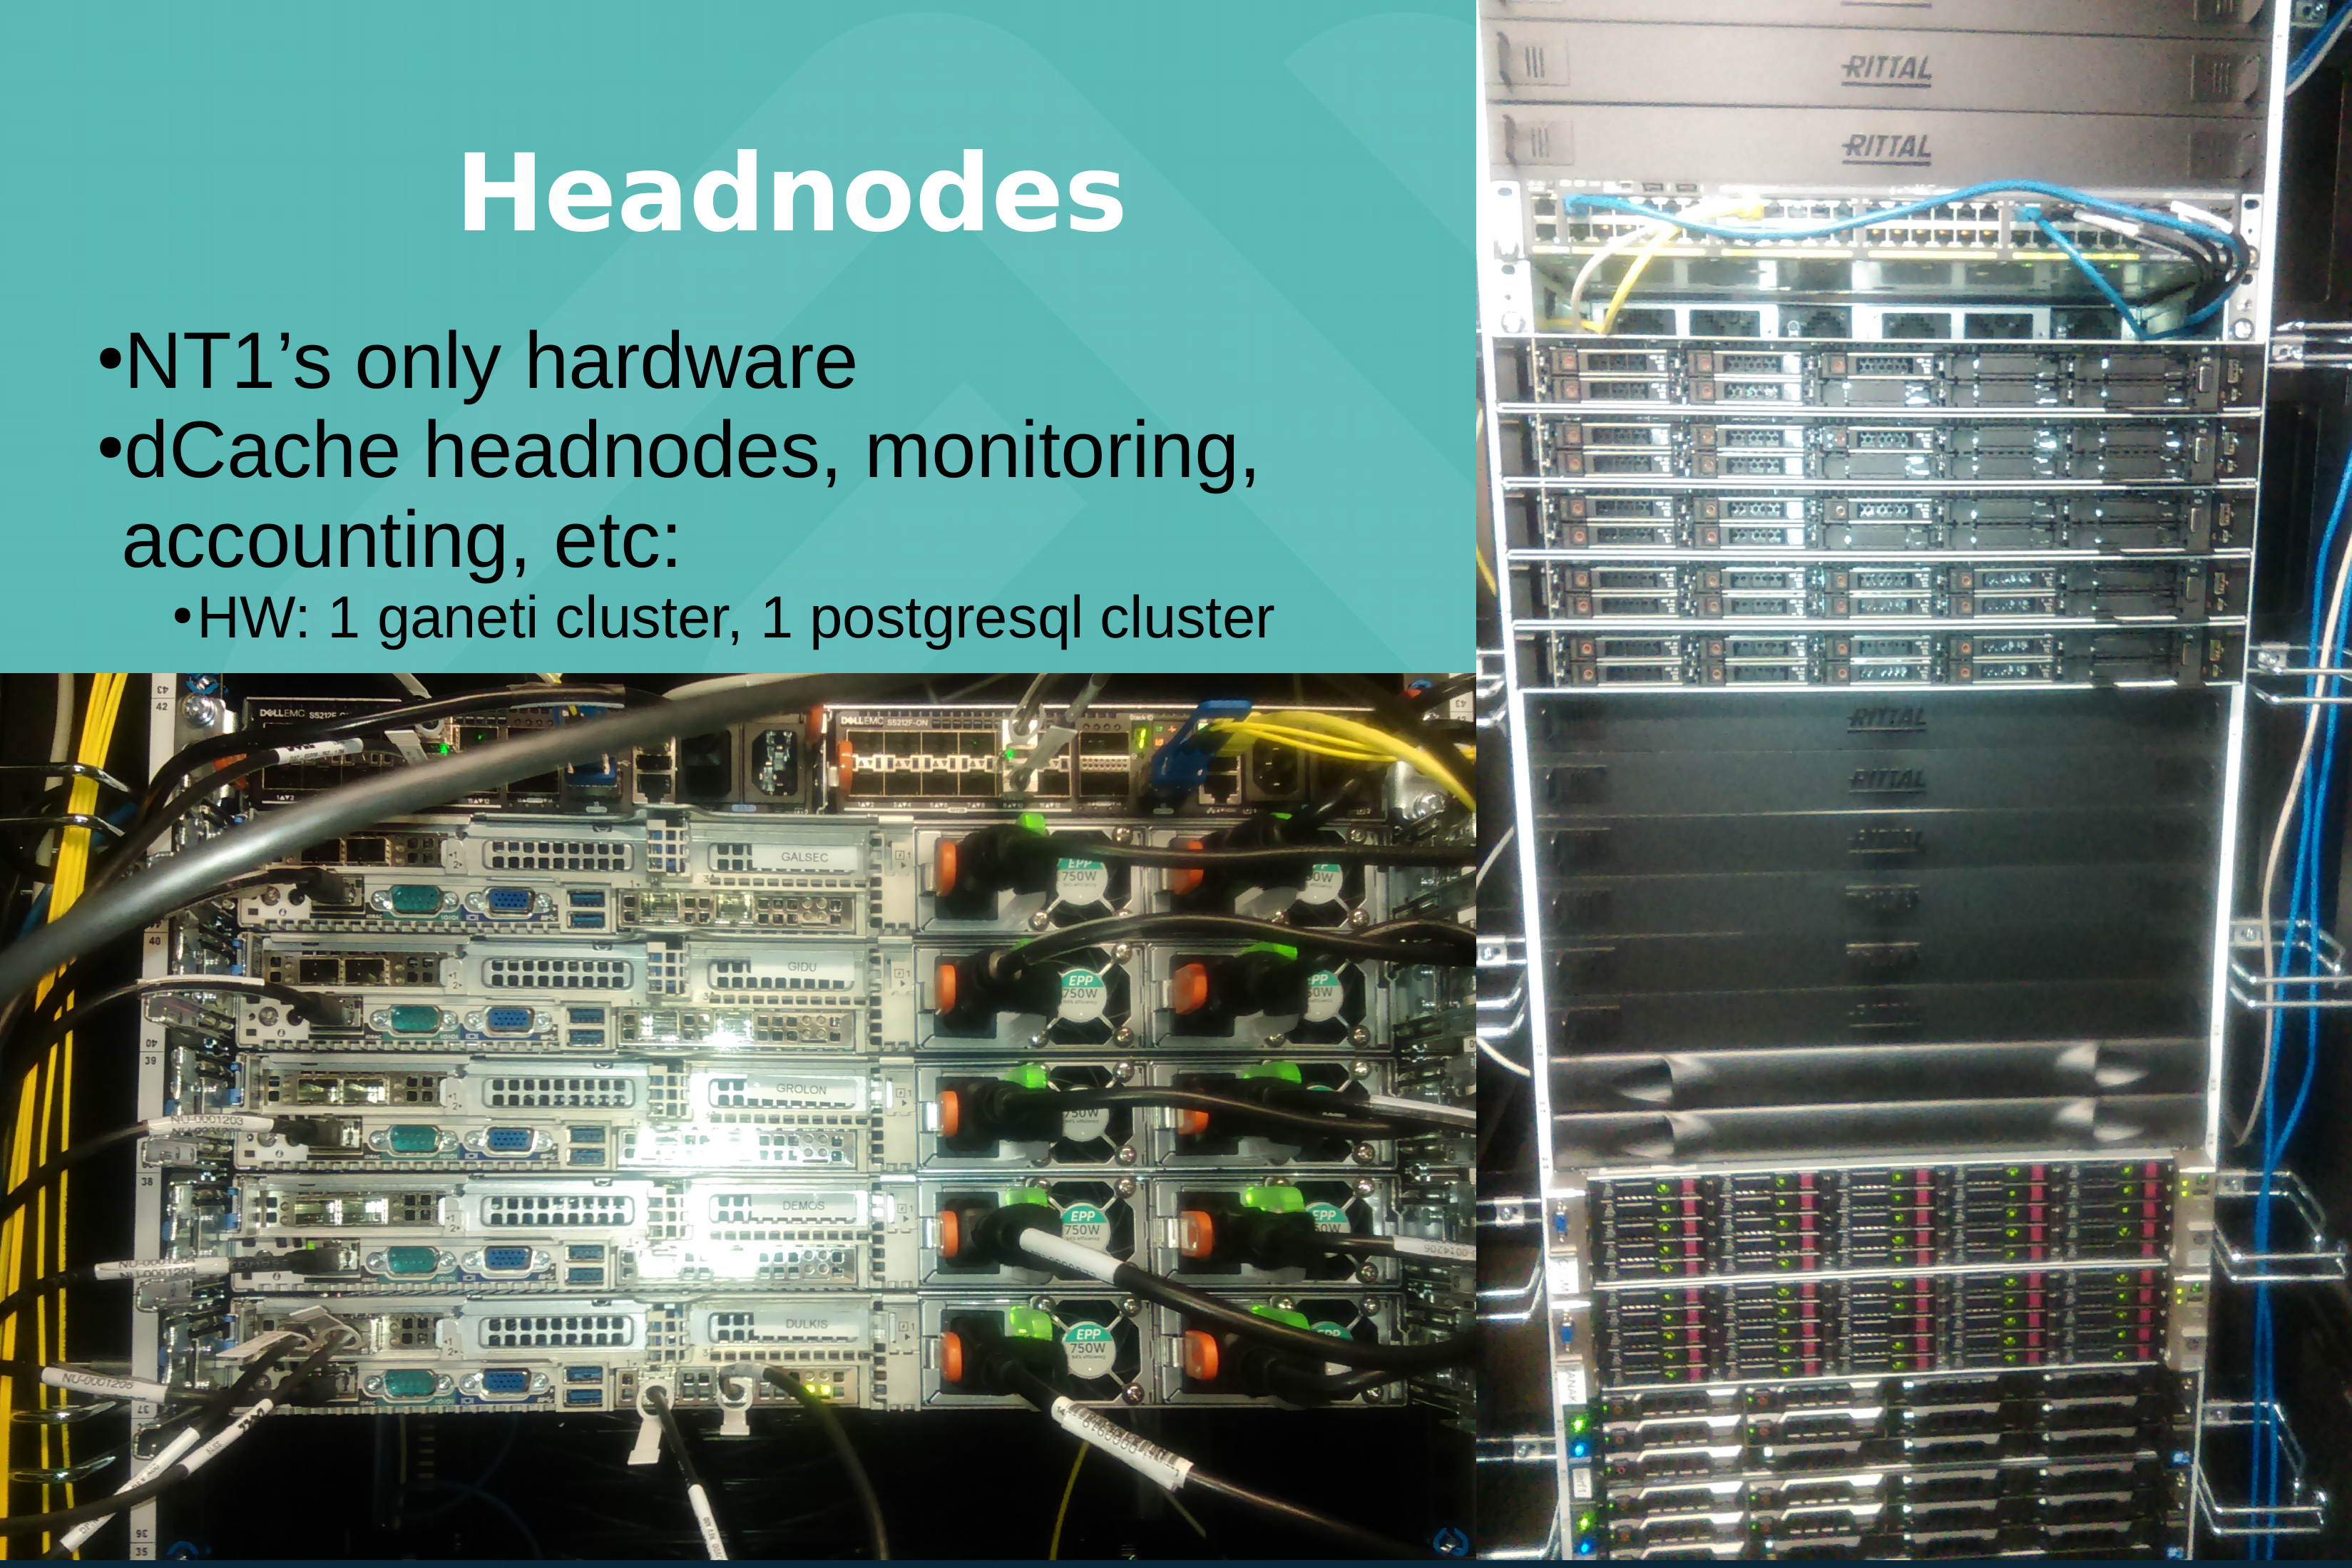

# Headnodes
NT1’s only hardware
dCache headnodes, monitoring, accounting, etc:
HW: 1 ganeti cluster, 1 postgresql cluster